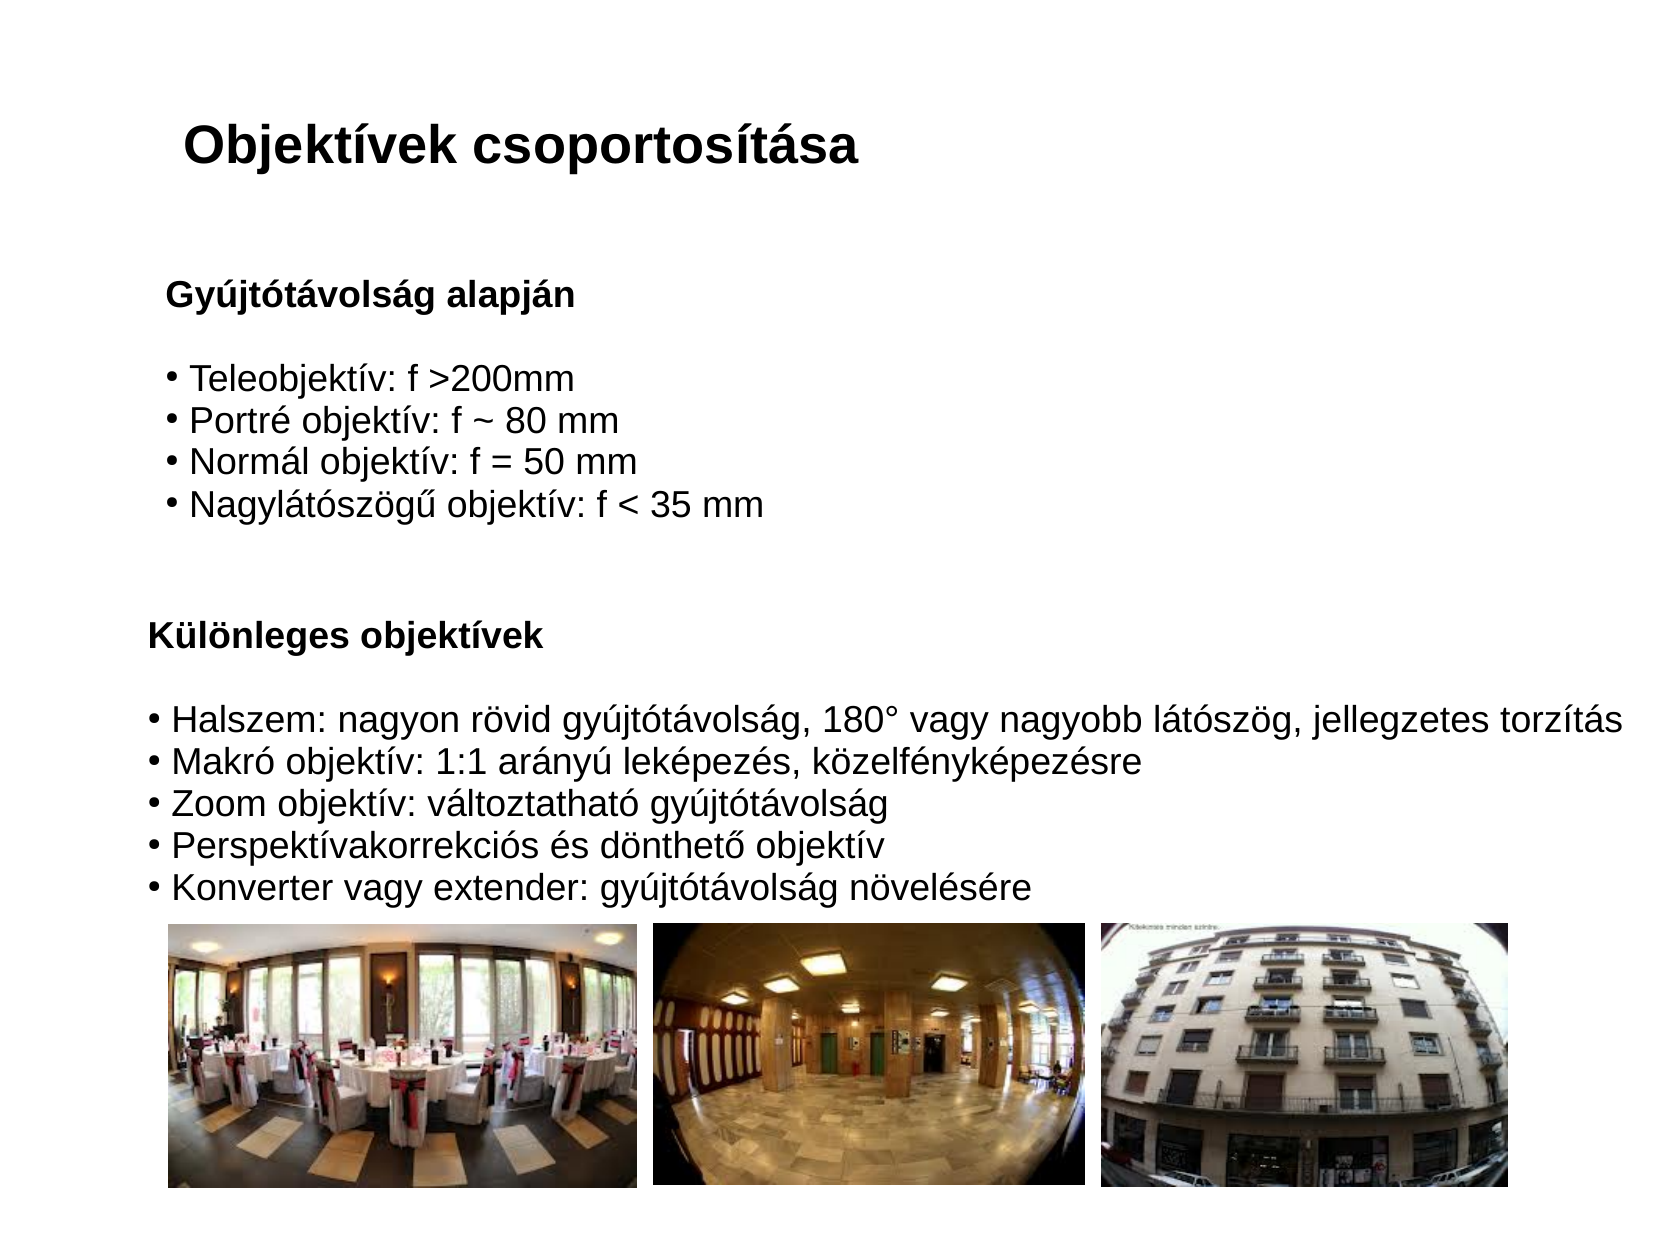

Objektívek csoportosítása
Gyújtótávolság alapján
 Teleobjektív: f >200mm
 Portré objektív: f ~ 80 mm
 Normál objektív: f = 50 mm
 Nagylátószögű objektív: f < 35 mm
Különleges objektívek
 Halszem: nagyon rövid gyújtótávolság, 180° vagy nagyobb látószög, jellegzetes torzítás
 Makró objektív: 1:1 arányú leképezés, közelfényképezésre
 Zoom objektív: változtatható gyújtótávolság
 Perspektívakorrekciós és dönthető objektív
 Konverter vagy extender: gyújtótávolság növelésére